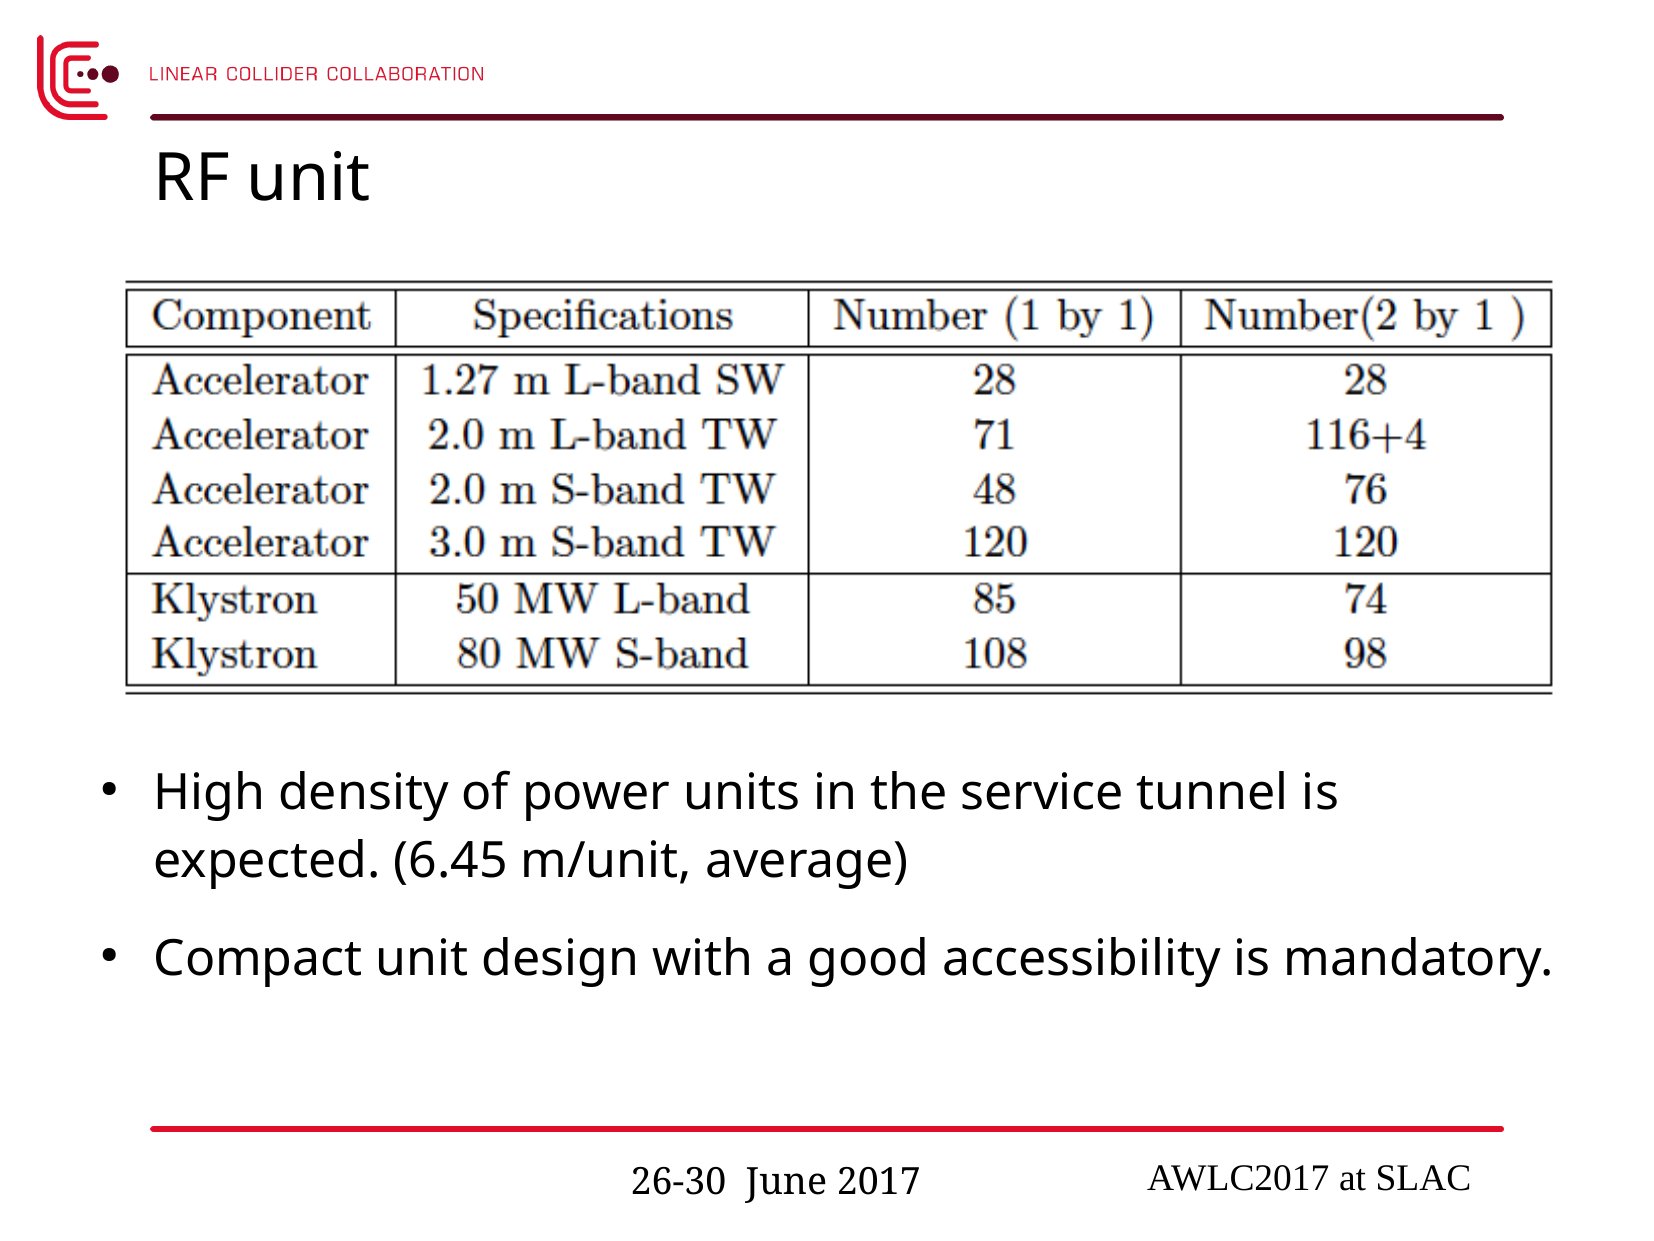

# RF unit
High density of power units in the service tunnel is expected. (6.45 m/unit, average)
Compact unit design with a good accessibility is mandatory.